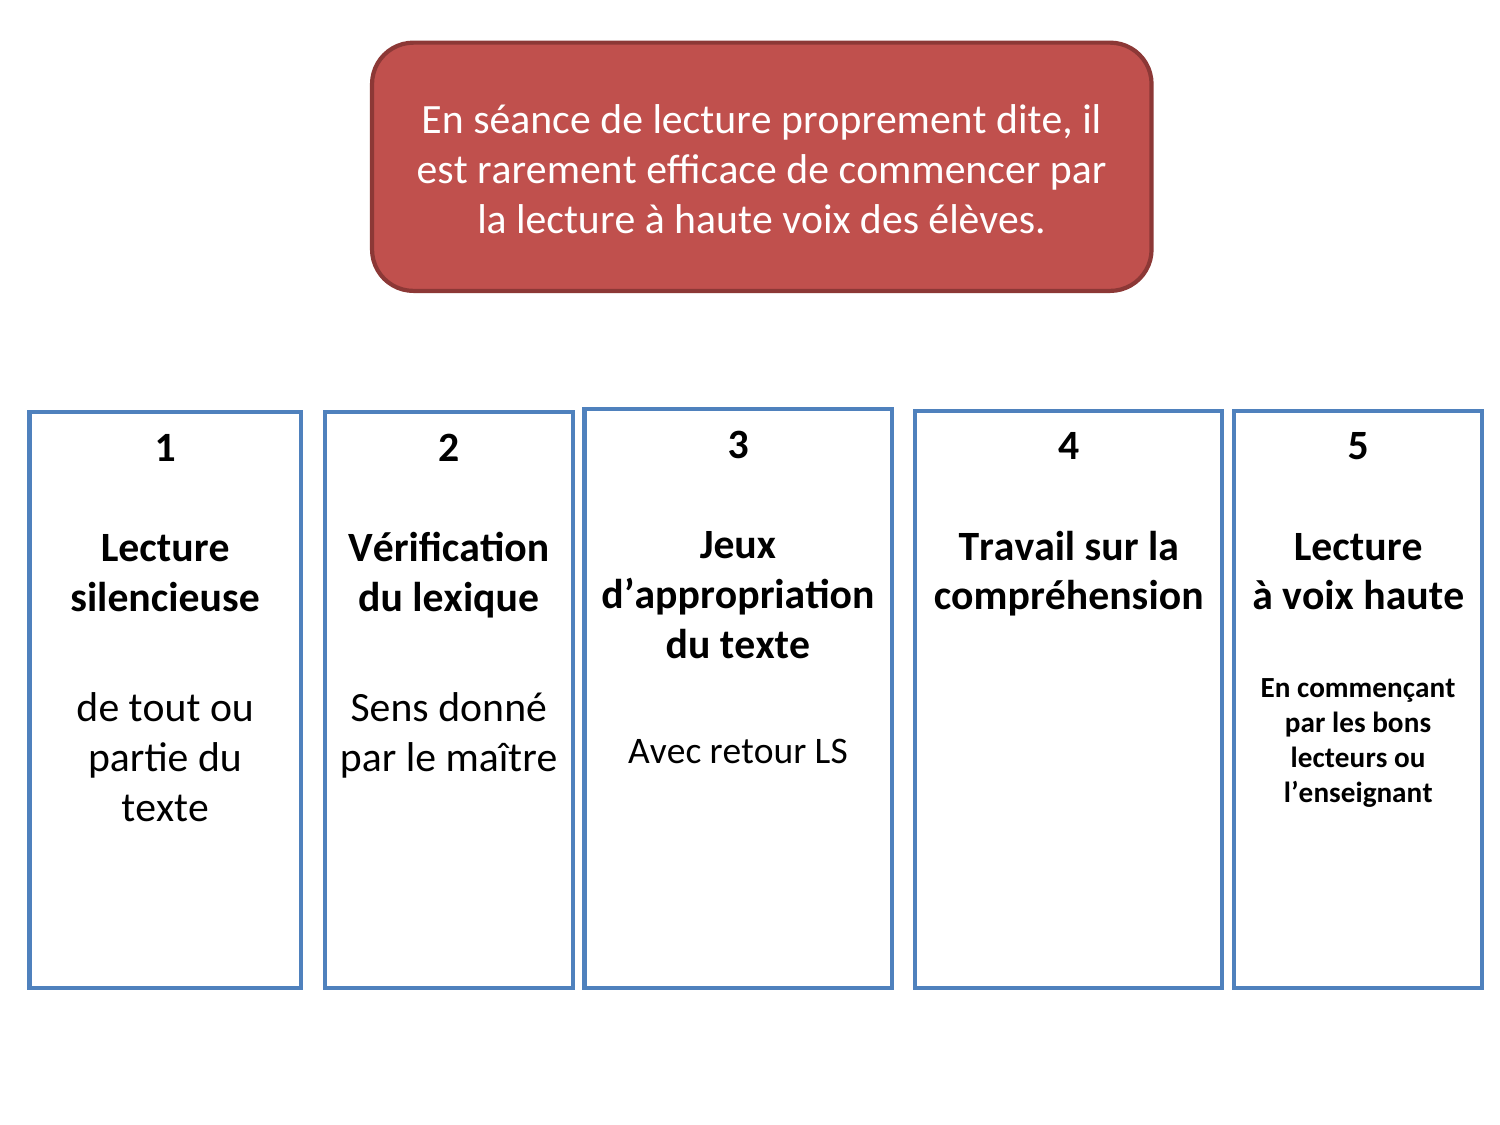

En séance de lecture proprement dite, il est rarement efficace de commencer par la lecture à haute voix des élèves.
3
Jeux d’appropriation du texte
Avec retour LS
4
Travail sur la compréhension
5
Lecture
à voix haute
En commençant par les bons lecteurs ou l’enseignant
1
Lecture
silencieuse
de tout ou partie du texte
2
Vérification du lexique
Sens donné par le maître